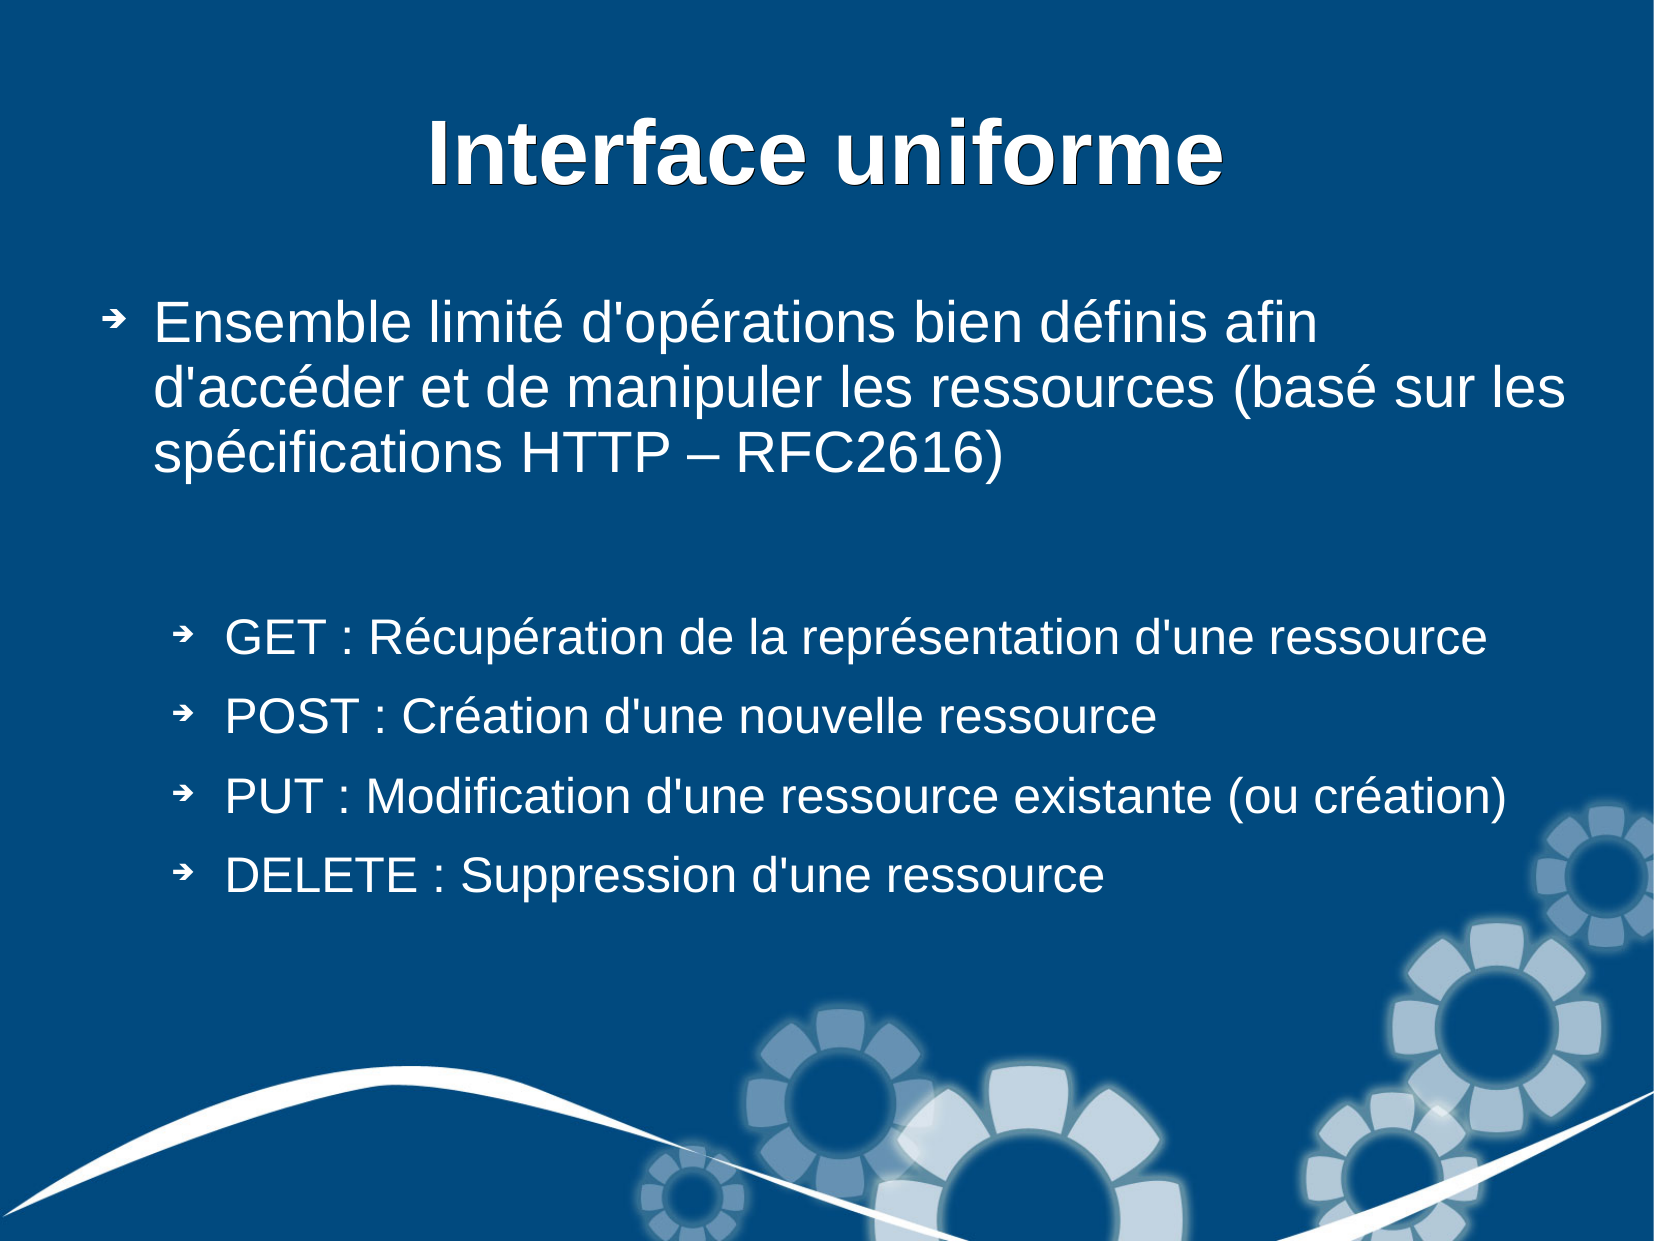

# Interface uniforme
Ensemble limité d'opérations bien définis afin d'accéder et de manipuler les ressources (basé sur les spécifications HTTP – RFC2616)
GET : Récupération de la représentation d'une ressource
POST : Création d'une nouvelle ressource
PUT : Modification d'une ressource existante (ou création)
DELETE : Suppression d'une ressource